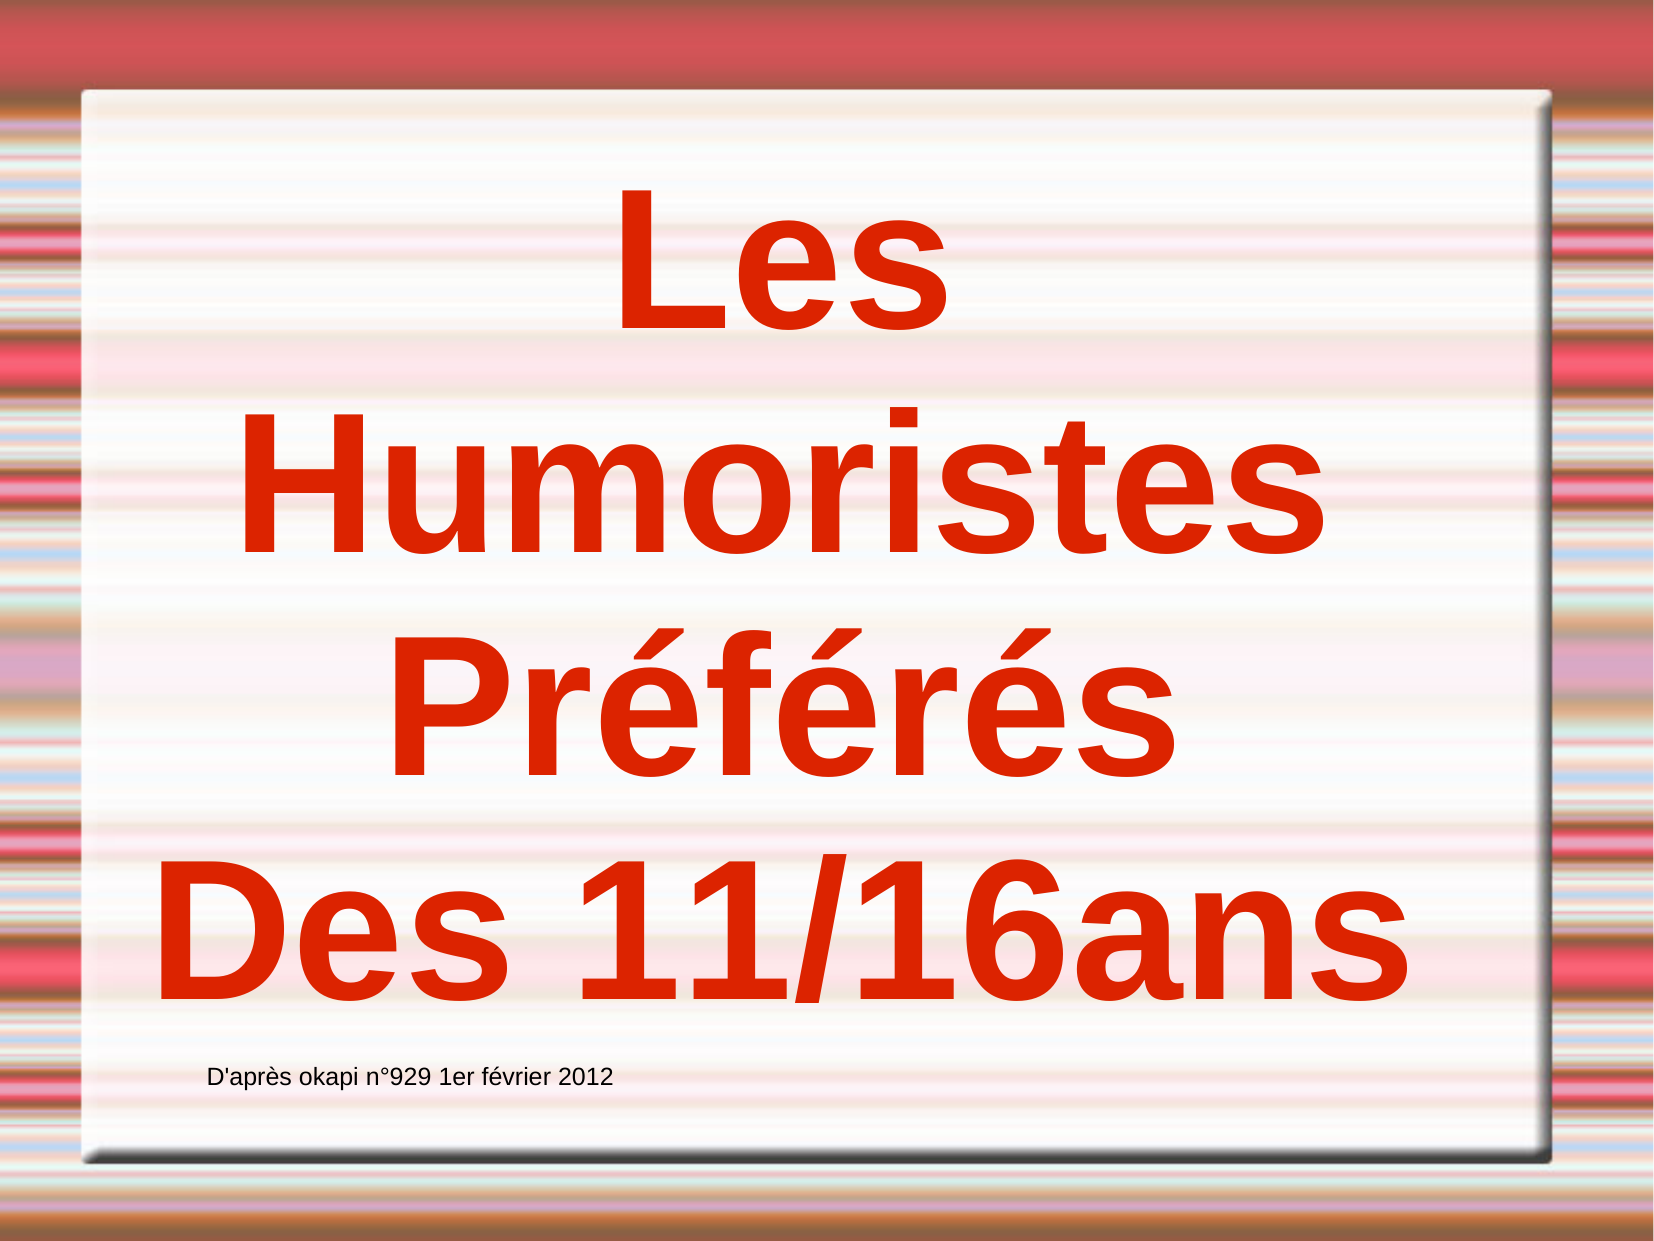

Les
Humoristes
Préférés
Des 11/16ans
D'après okapi n°929 1er février 2012